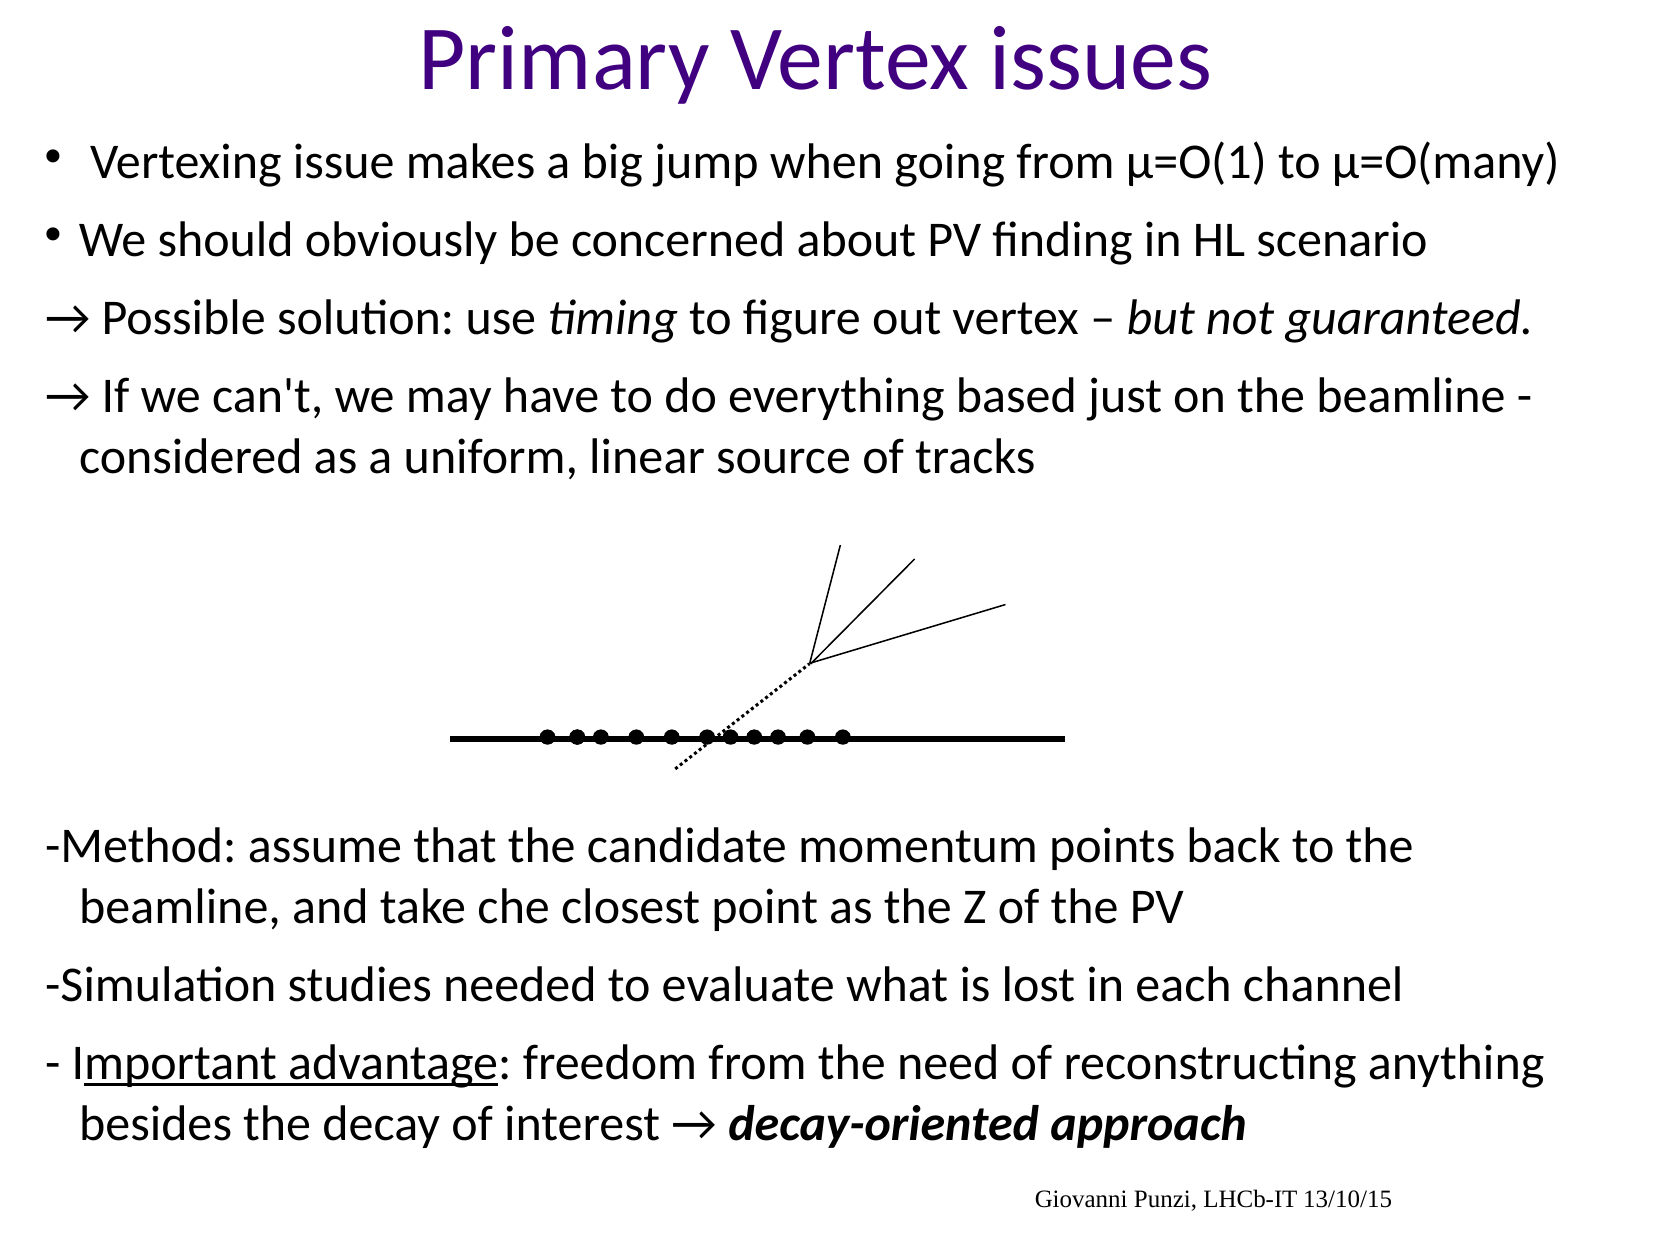

# Primary Vertex issues
 Vertexing issue makes a big jump when going from µ=O(1) to µ=O(many)
We should obviously be concerned about PV finding in HL scenario
→ Possible solution: use timing to figure out vertex – but not guaranteed.
→ If we can't, we may have to do everything based just on the beamline - considered as a uniform, linear source of tracks
-Method: assume that the candidate momentum points back to the beamline, and take che closest point as the Z of the PV
-Simulation studies needed to evaluate what is lost in each channel
- Important advantage: freedom from the need of reconstructing anything besides the decay of interest → decay-oriented approach
Giovanni Punzi, LHCb-IT 13/10/15